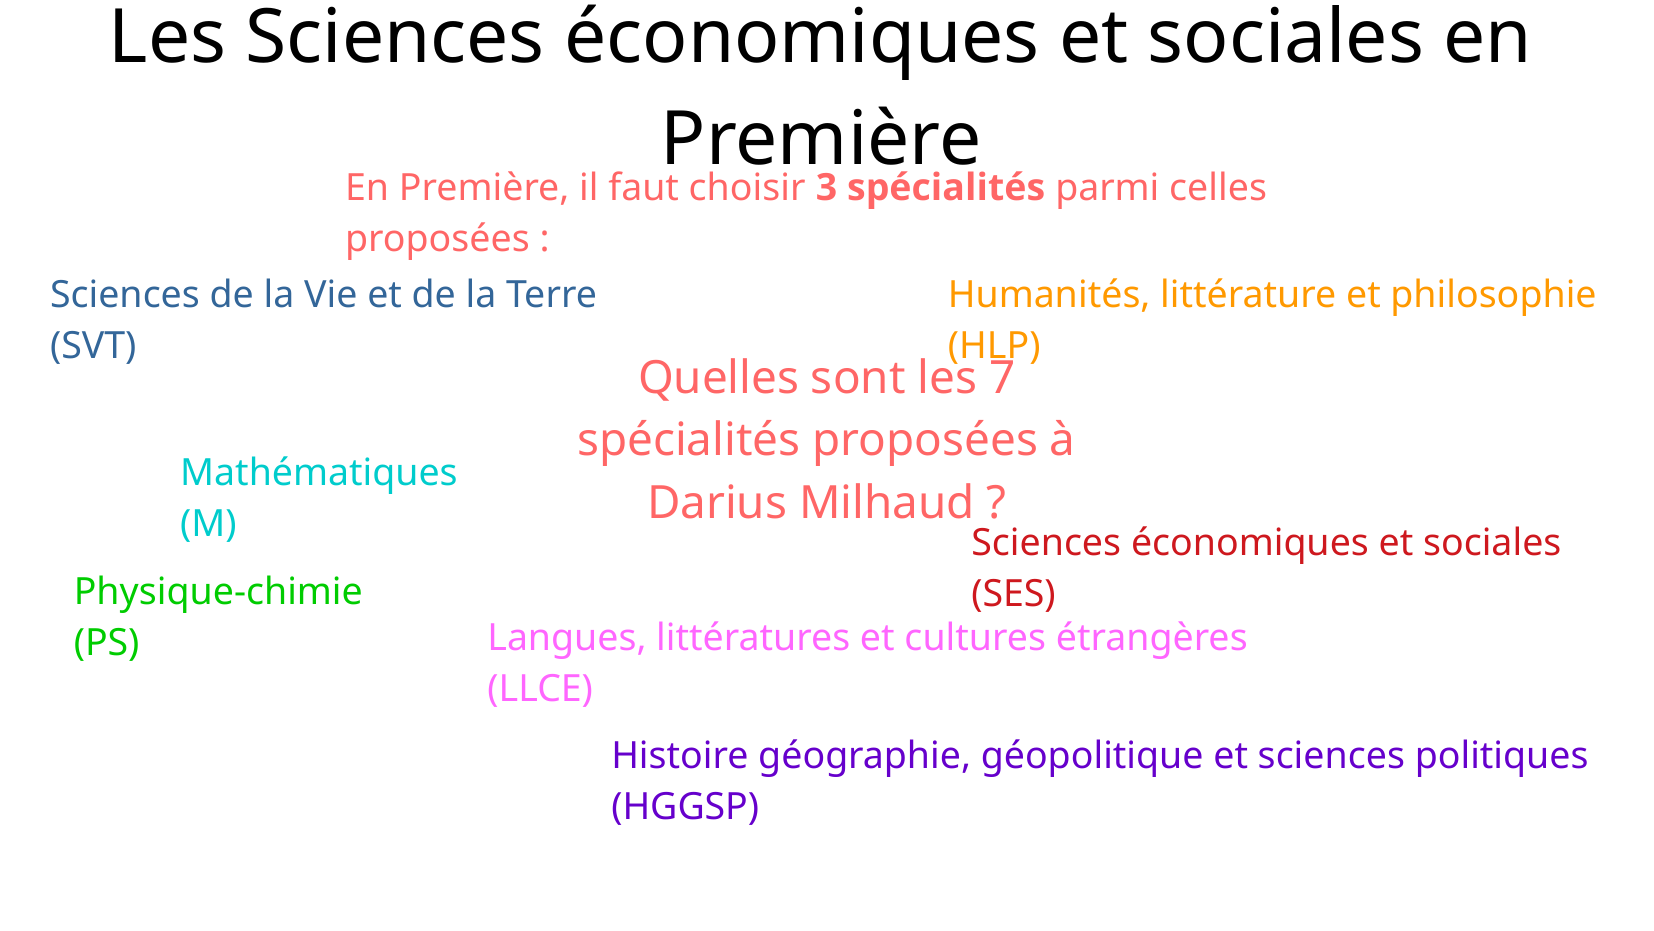

# Les Sciences économiques et sociales en Première
En Première, il faut choisir 3 spécialités parmi celles proposées :
Sciences de la Vie et de la Terre (SVT)
Humanités, littérature et philosophie (HLP)
Quelles sont les 7 spécialités proposées à Darius Milhaud ?
Mathématiques (M)
Sciences économiques et sociales (SES)
Physique-chimie (PS)
Langues, littératures et cultures étrangères (LLCE)
Histoire géographie, géopolitique et sciences politiques (HGGSP)